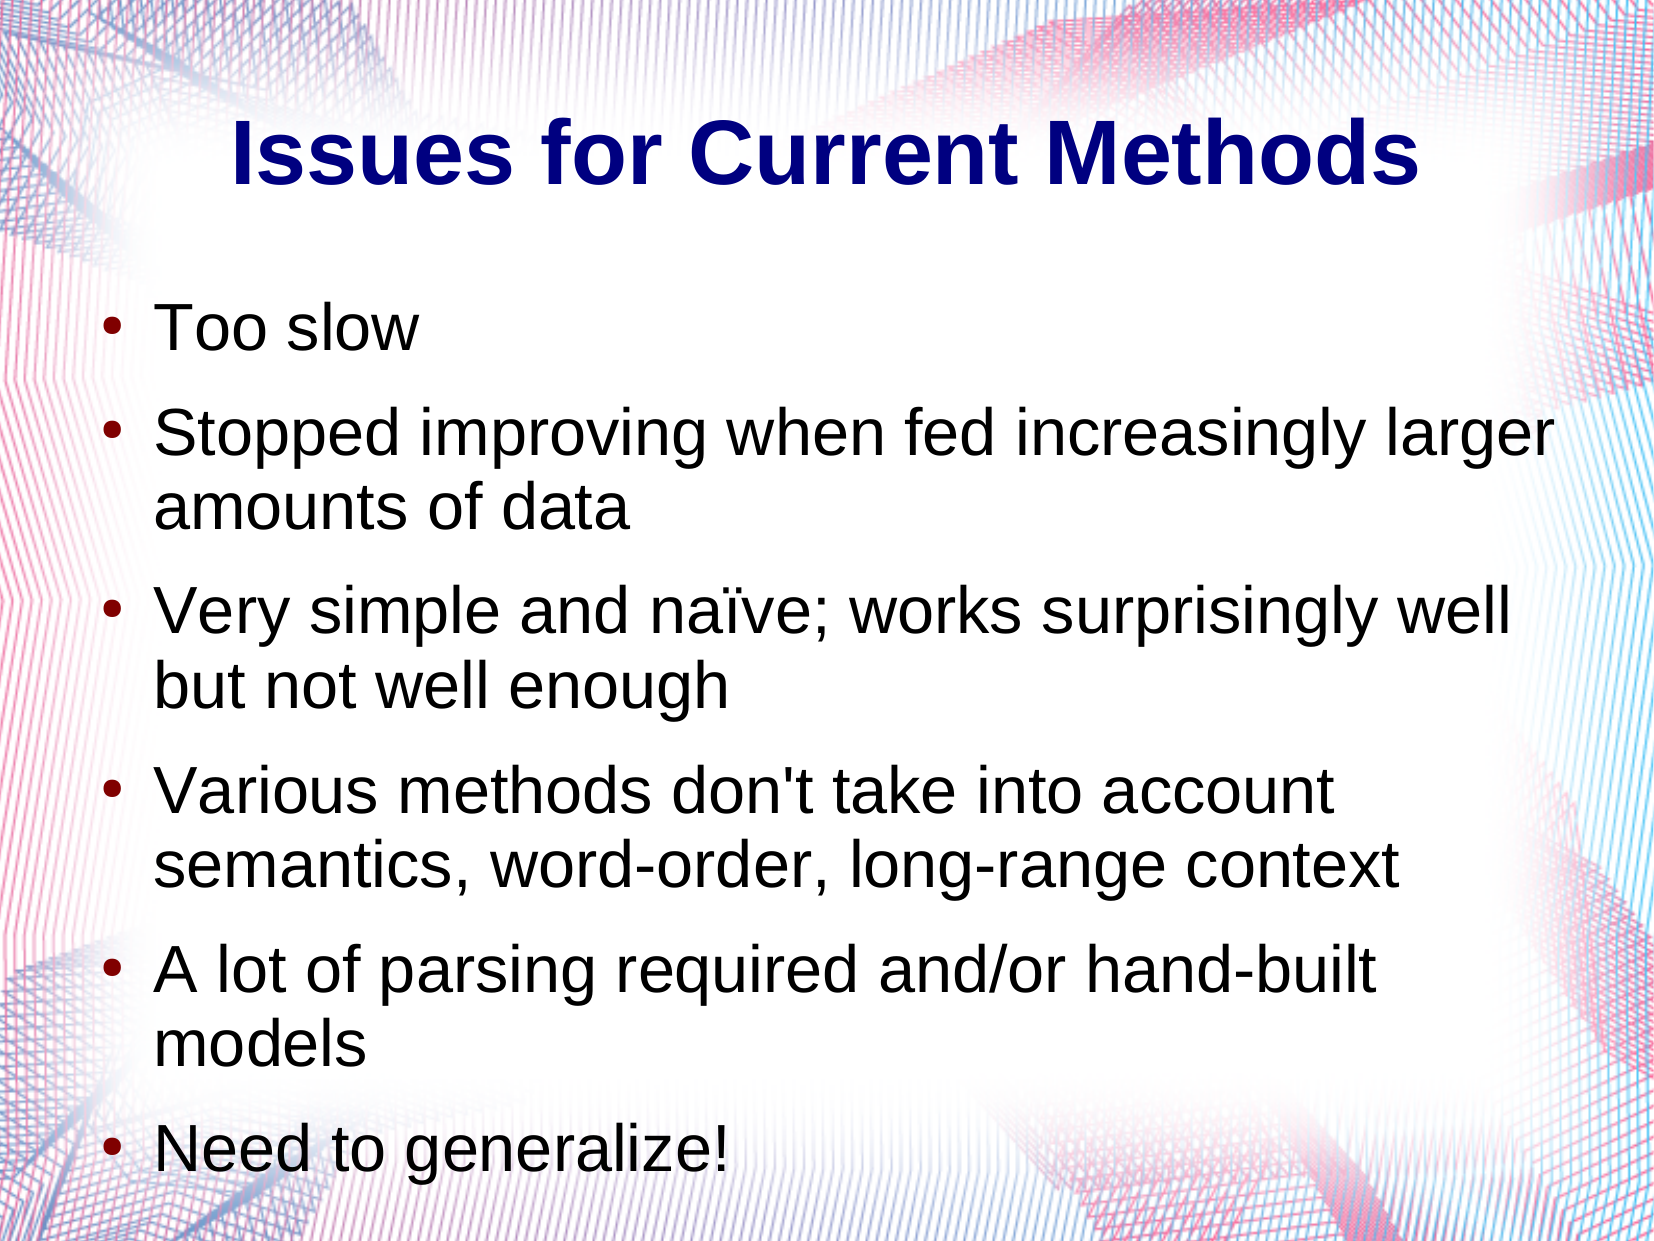

# Issues for Current Methods
Too slow
Stopped improving when fed increasingly larger amounts of data
Very simple and naïve; works surprisingly well but not well enough
Various methods don't take into account semantics, word-order, long-range context
A lot of parsing required and/or hand-built models
Need to generalize!